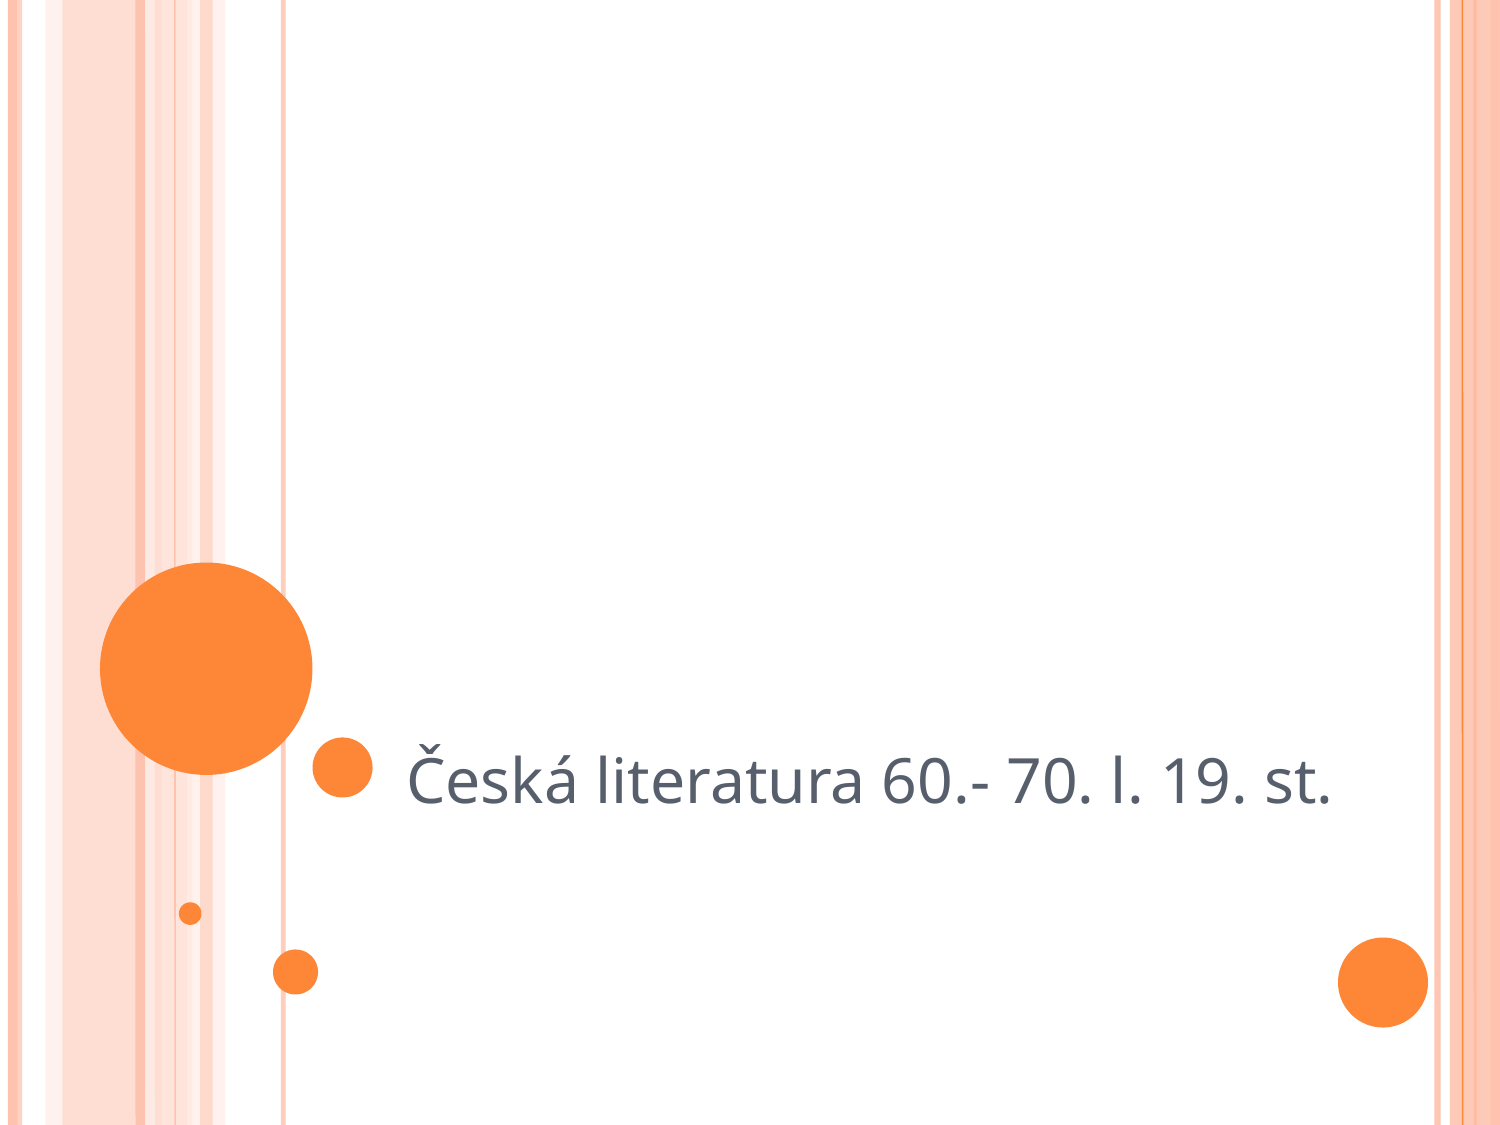

# Česká literatura 60.- 70. l. 19. st.